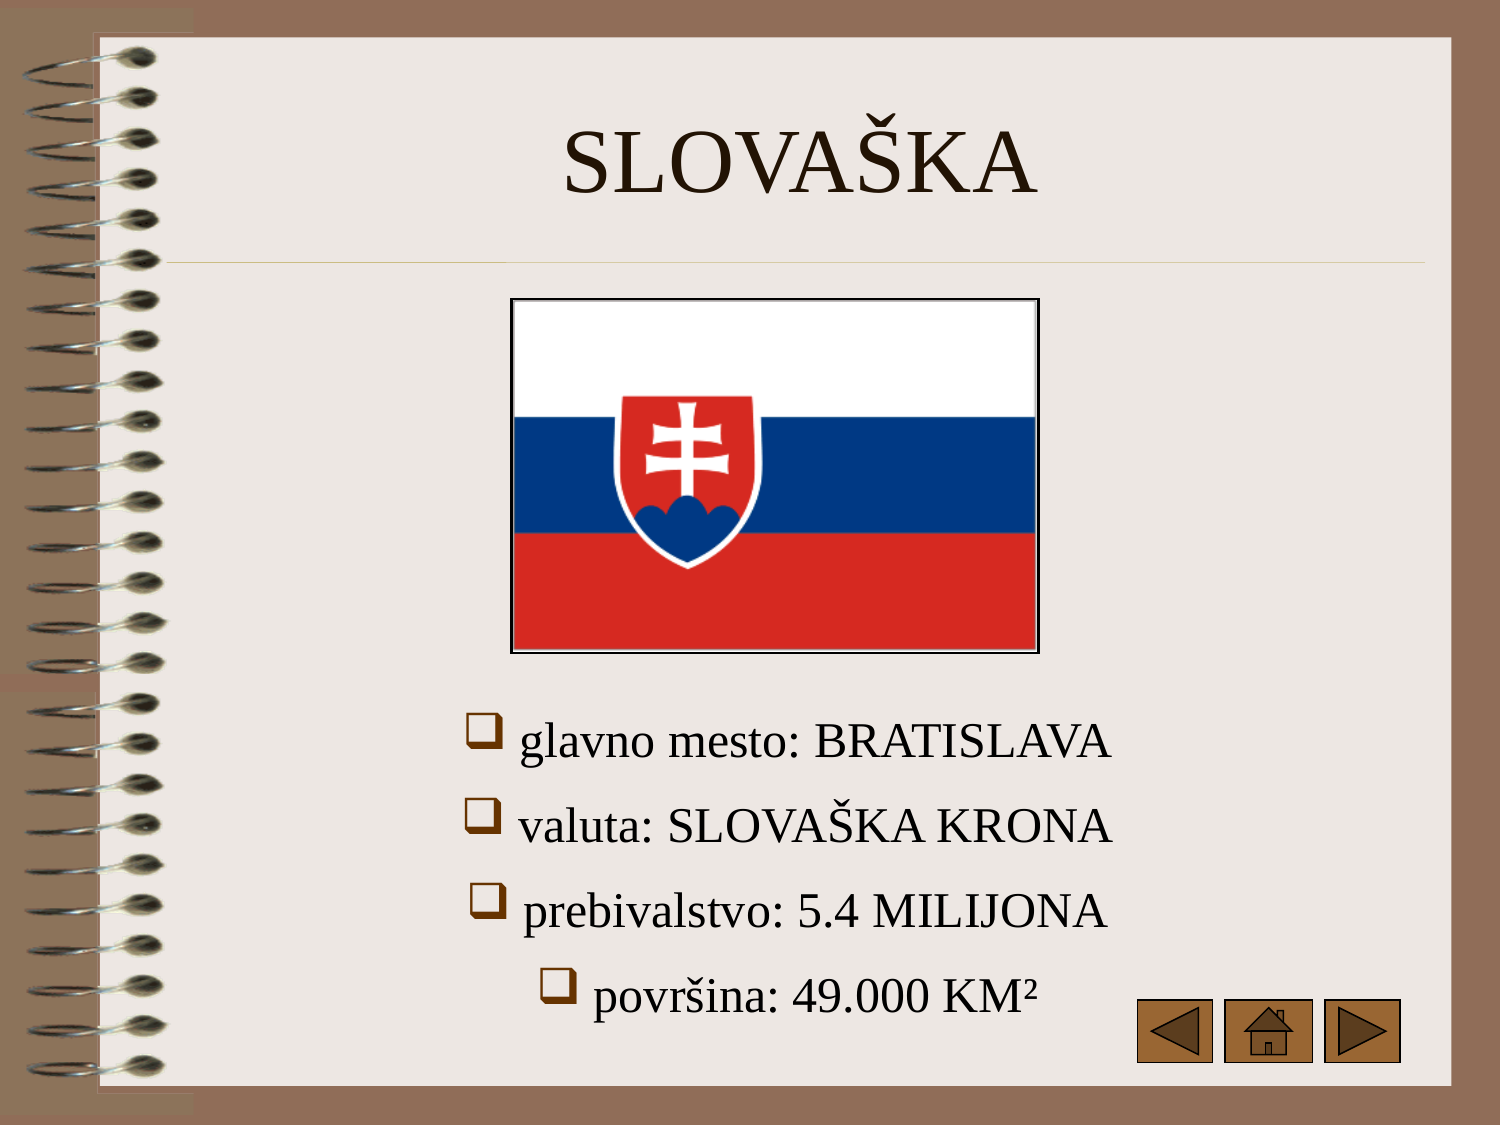

# SLOVAŠKA
 glavno mesto: BRATISLAVA
 valuta: SLOVAŠKA KRONA
 prebivalstvo: 5.4 MILIJONA
 površina: 49.000 KM²